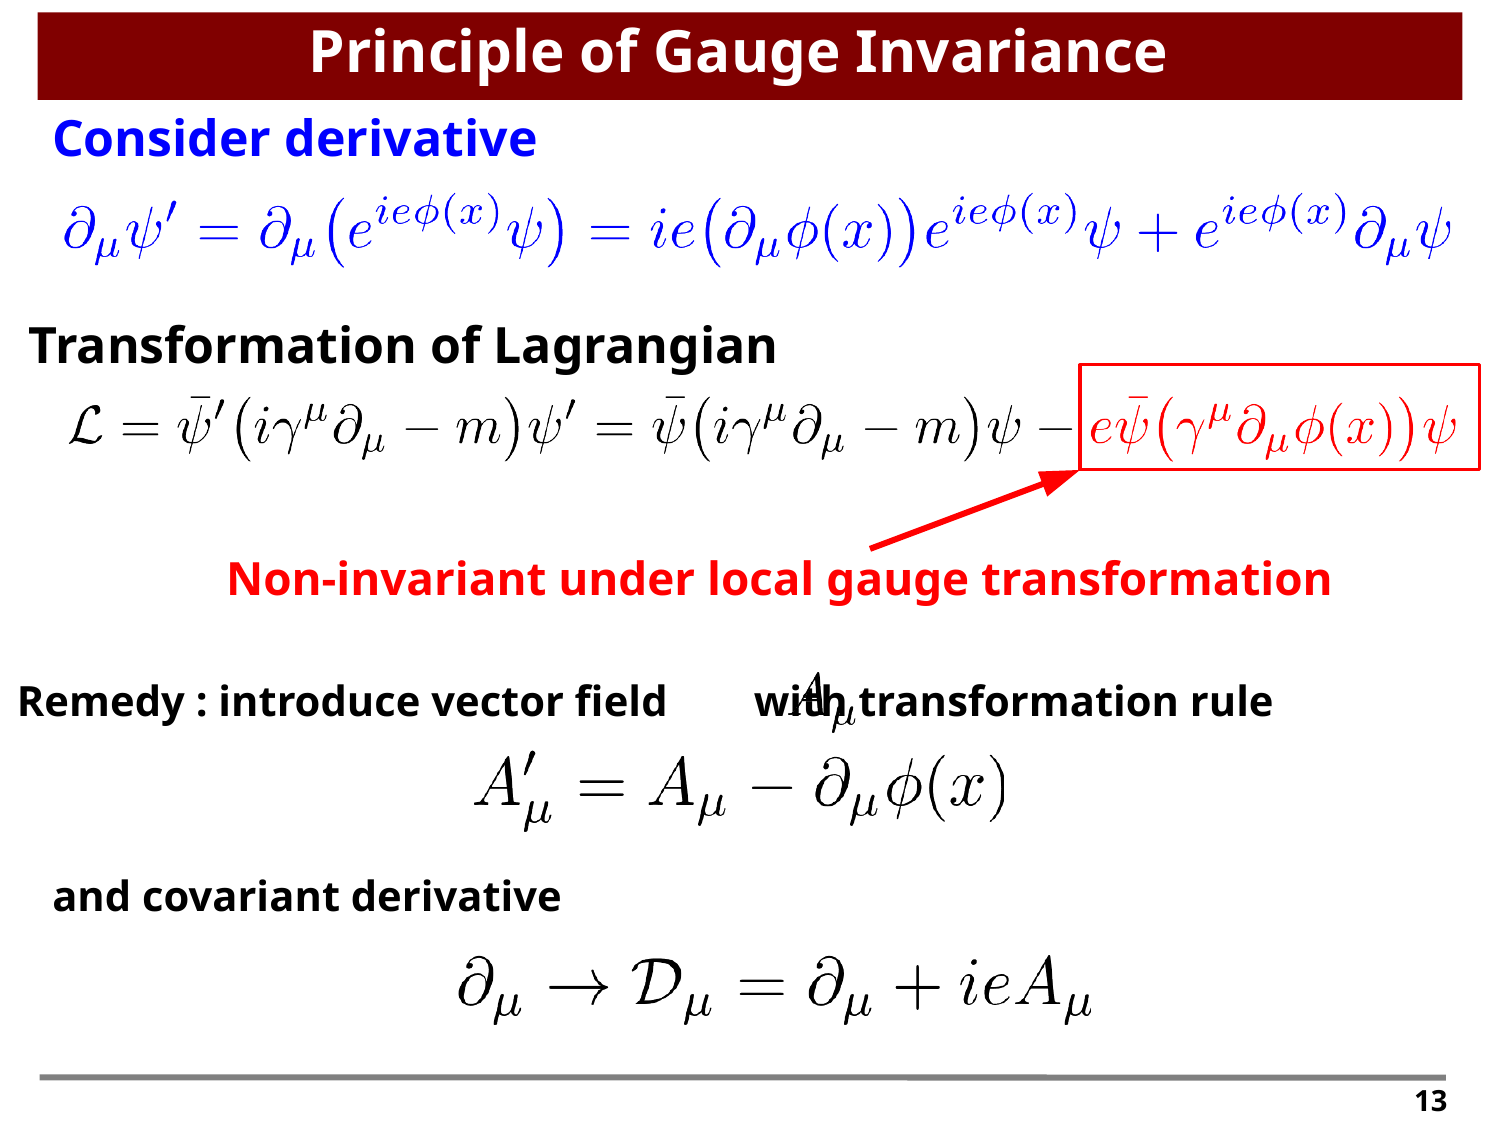

# Principle of Gauge Invariance
Consider derivative
Transformation of Lagrangian
Non-invariant under local gauge transformation
Remedy : introduce vector field with transformation rule
and covariant derivative